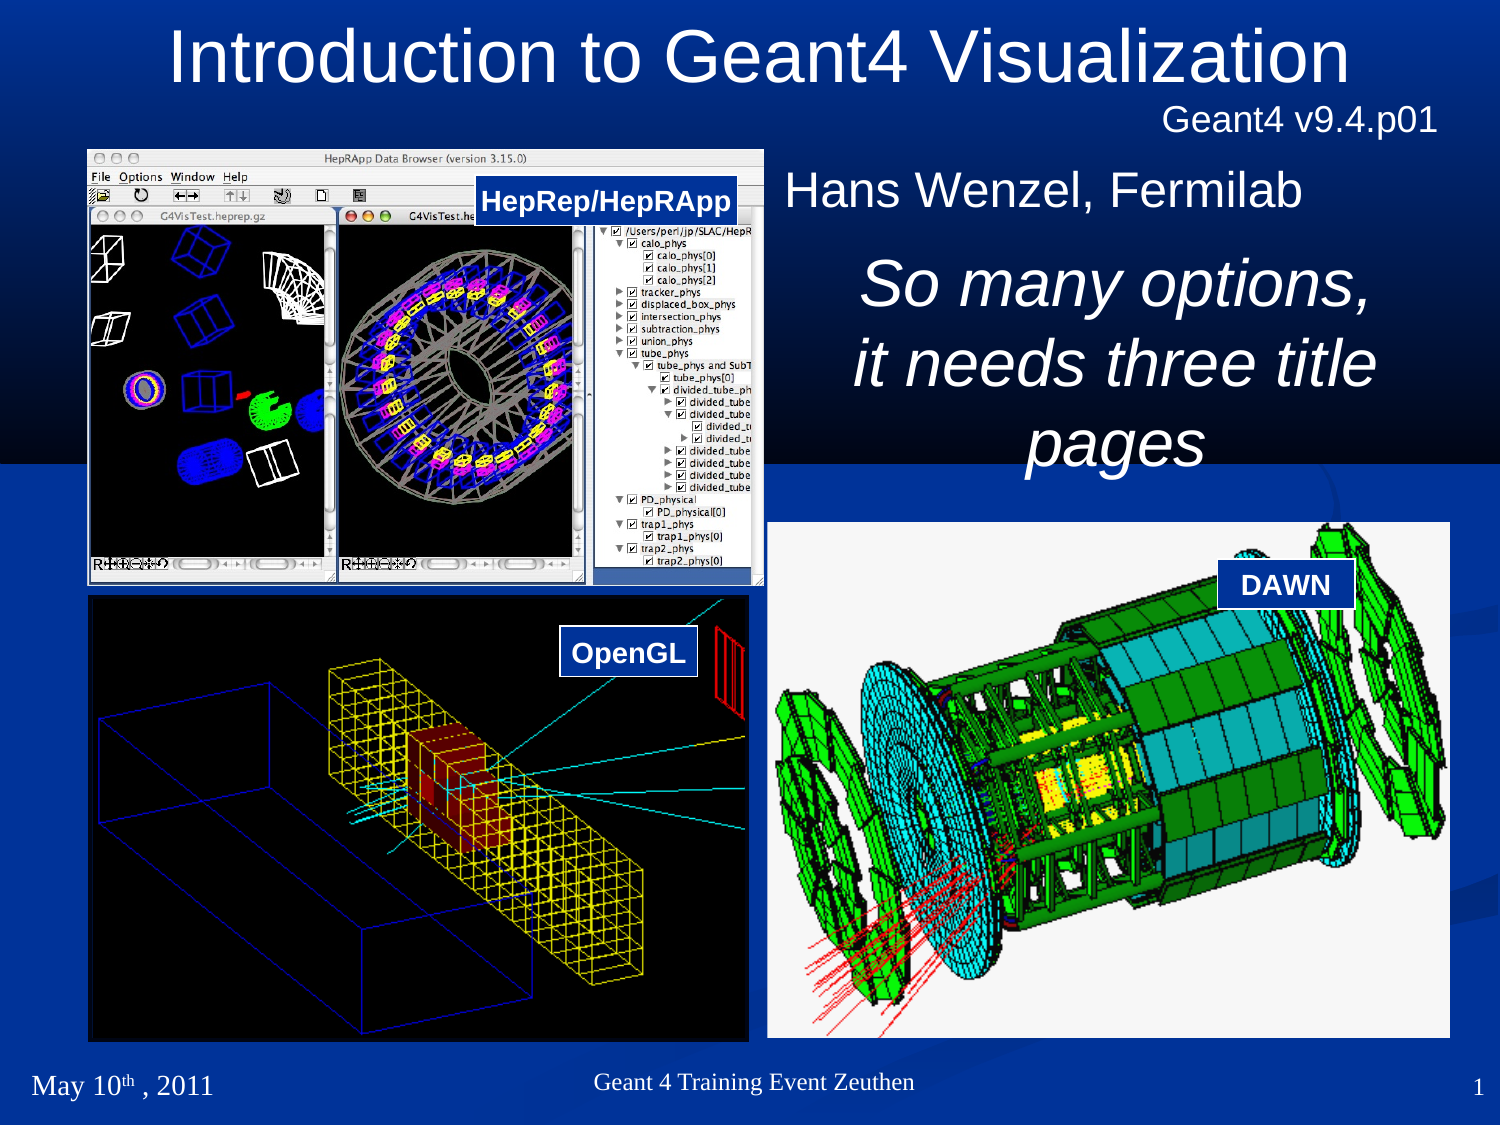

Introduction to Geant4 Visualization
Geant4 v9.4.p01
Hans Wenzel, Fermilab
HepRep/HepRApp
So many options, it needs three title pages
DAWN
OpenGL
Introduction to Geant4 Visualization J. Perl
1
10 January 2011